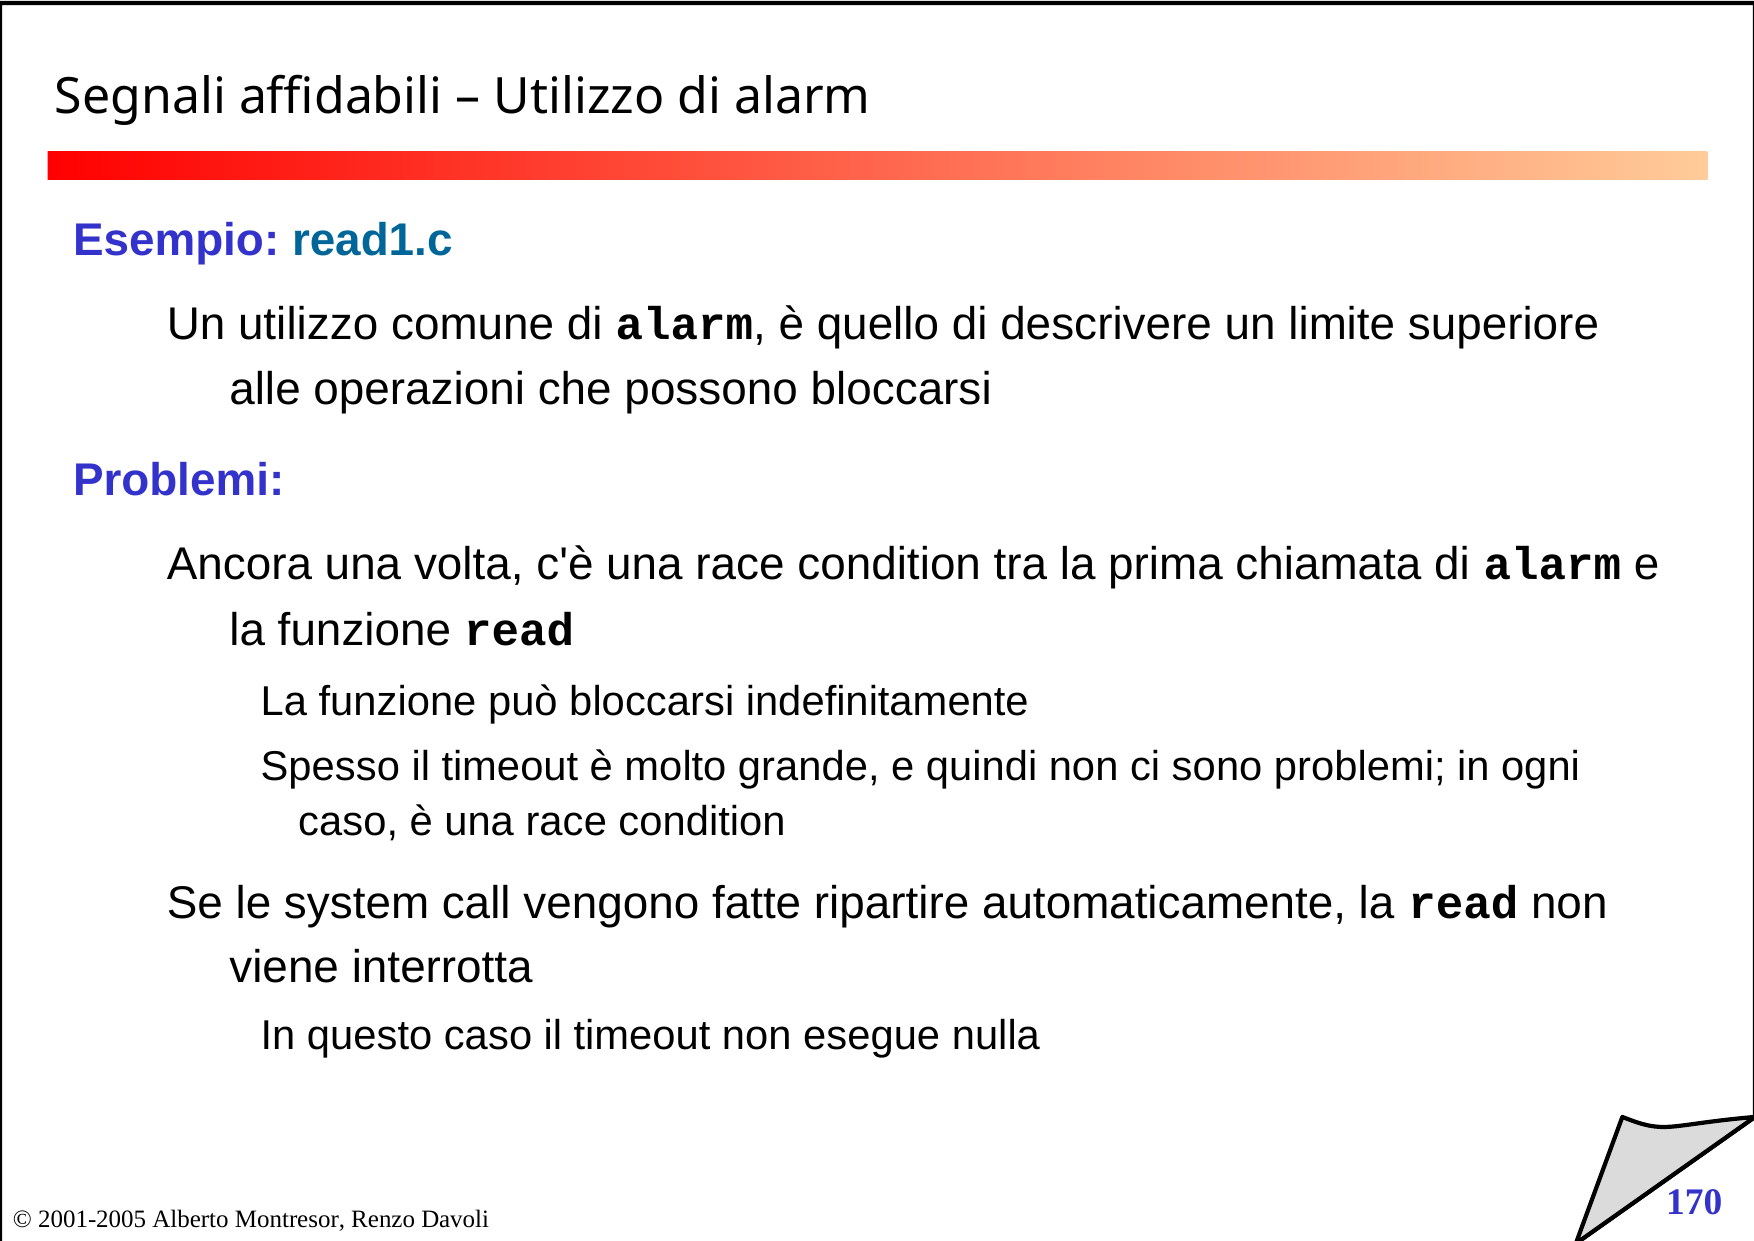

# Segnali affidabili – Utilizzo di alarm
Esempio: read1.c
Un utilizzo comune di alarm, è quello di descrivere un limite superiore alle operazioni che possono bloccarsi
Problemi:
Ancora una volta, c'è una race condition tra la prima chiamata di alarm e la funzione read
La funzione può bloccarsi indefinitamente
Spesso il timeout è molto grande, e quindi non ci sono problemi; in ogni caso, è una race condition
Se le system call vengono fatte ripartire automaticamente, la read non viene interrotta
In questo caso il timeout non esegue nulla